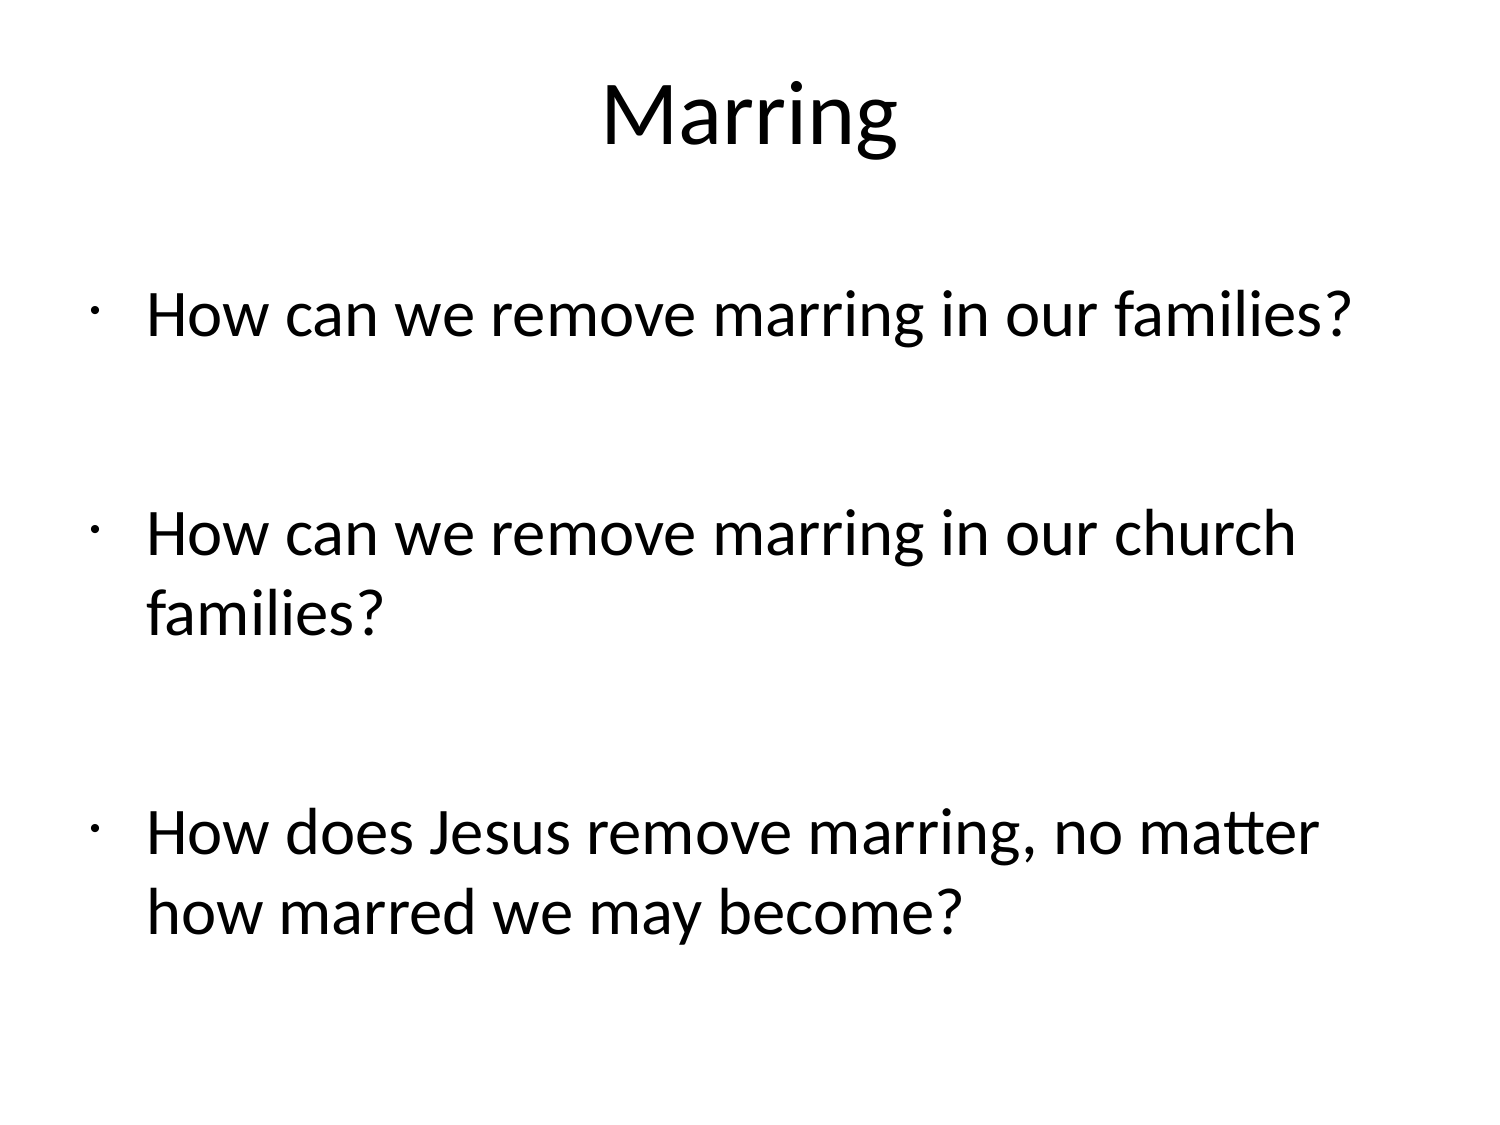

# Marring
How can we remove marring in our families?
How can we remove marring in our church families?
How does Jesus remove marring, no matter how marred we may become?